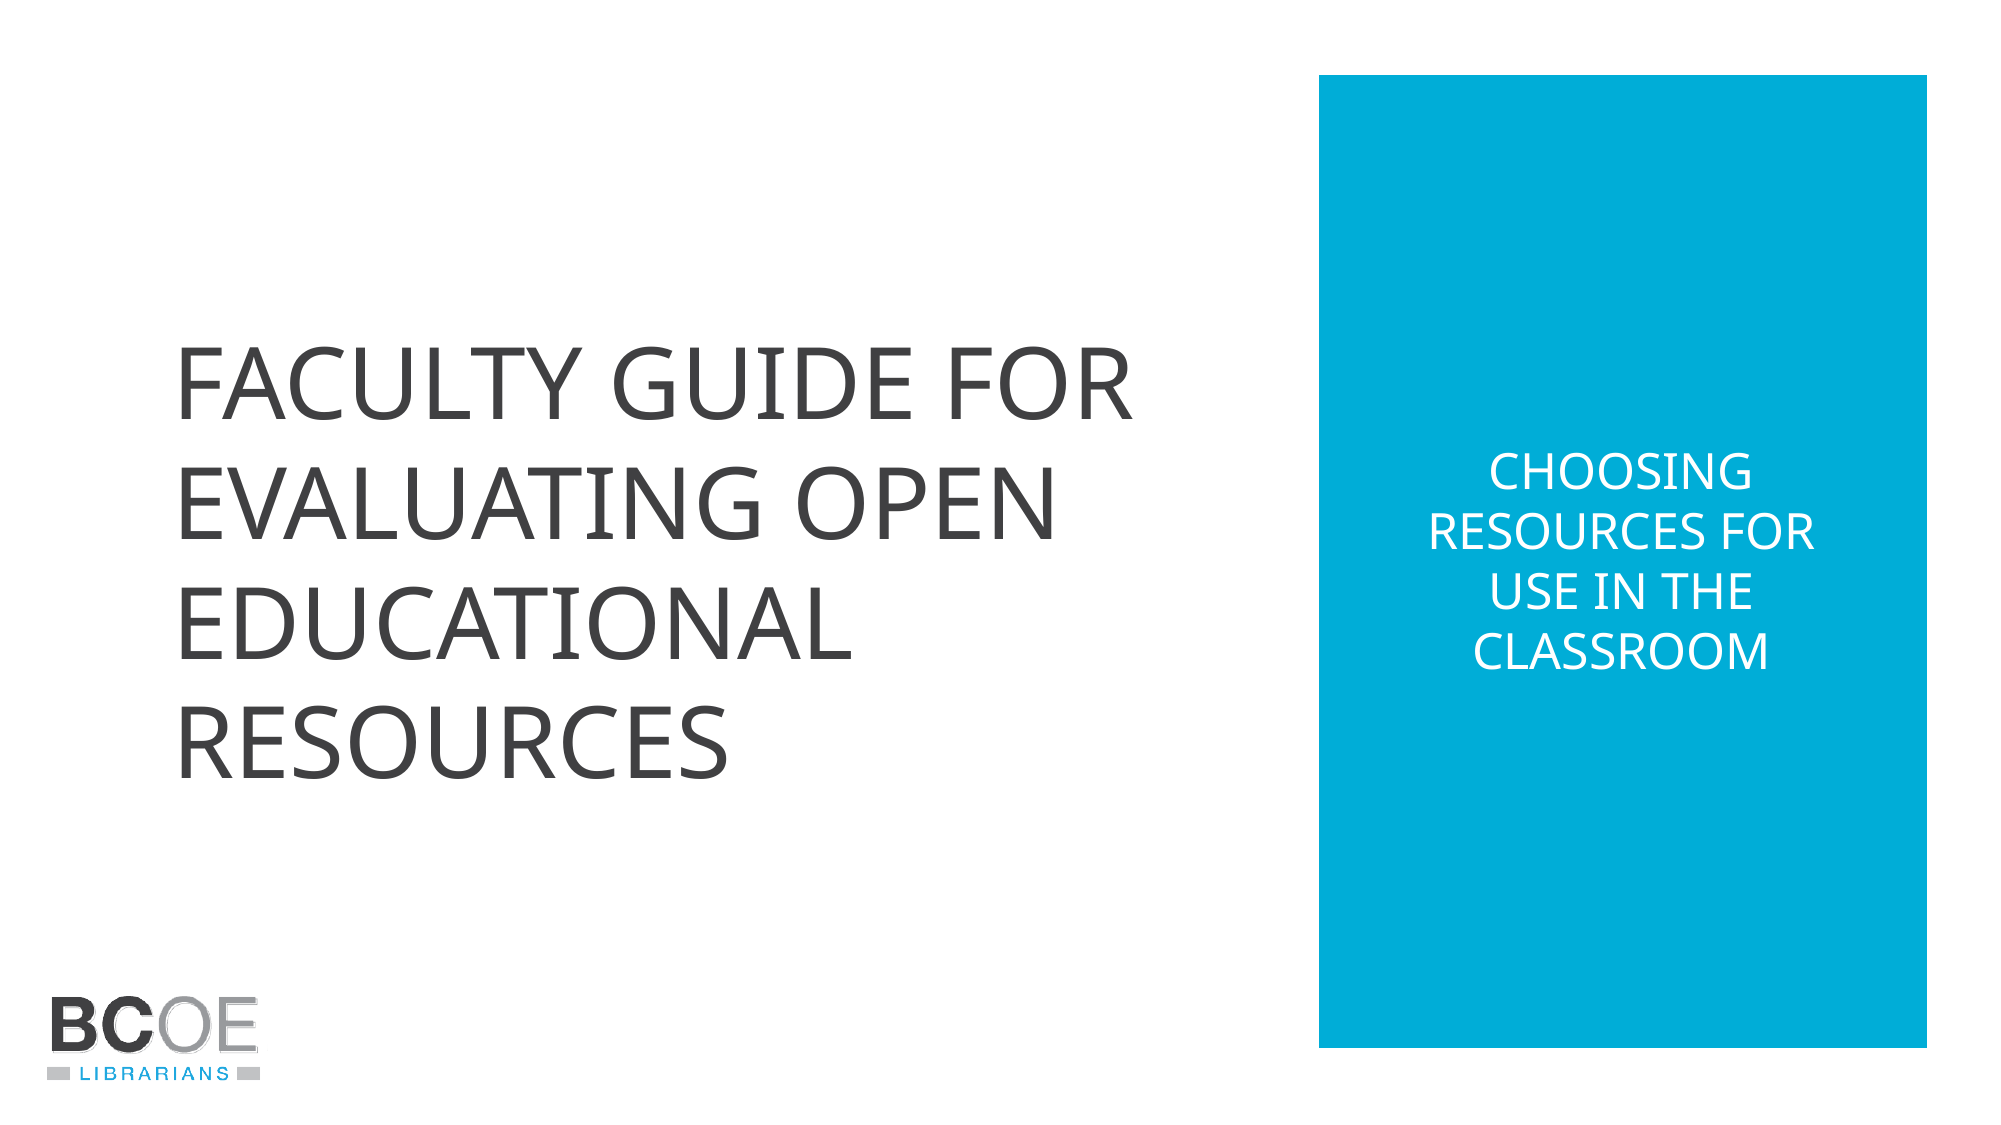

# Faculty Guide for Evaluating Open Educational Resources
choosing resources for use in the classroom